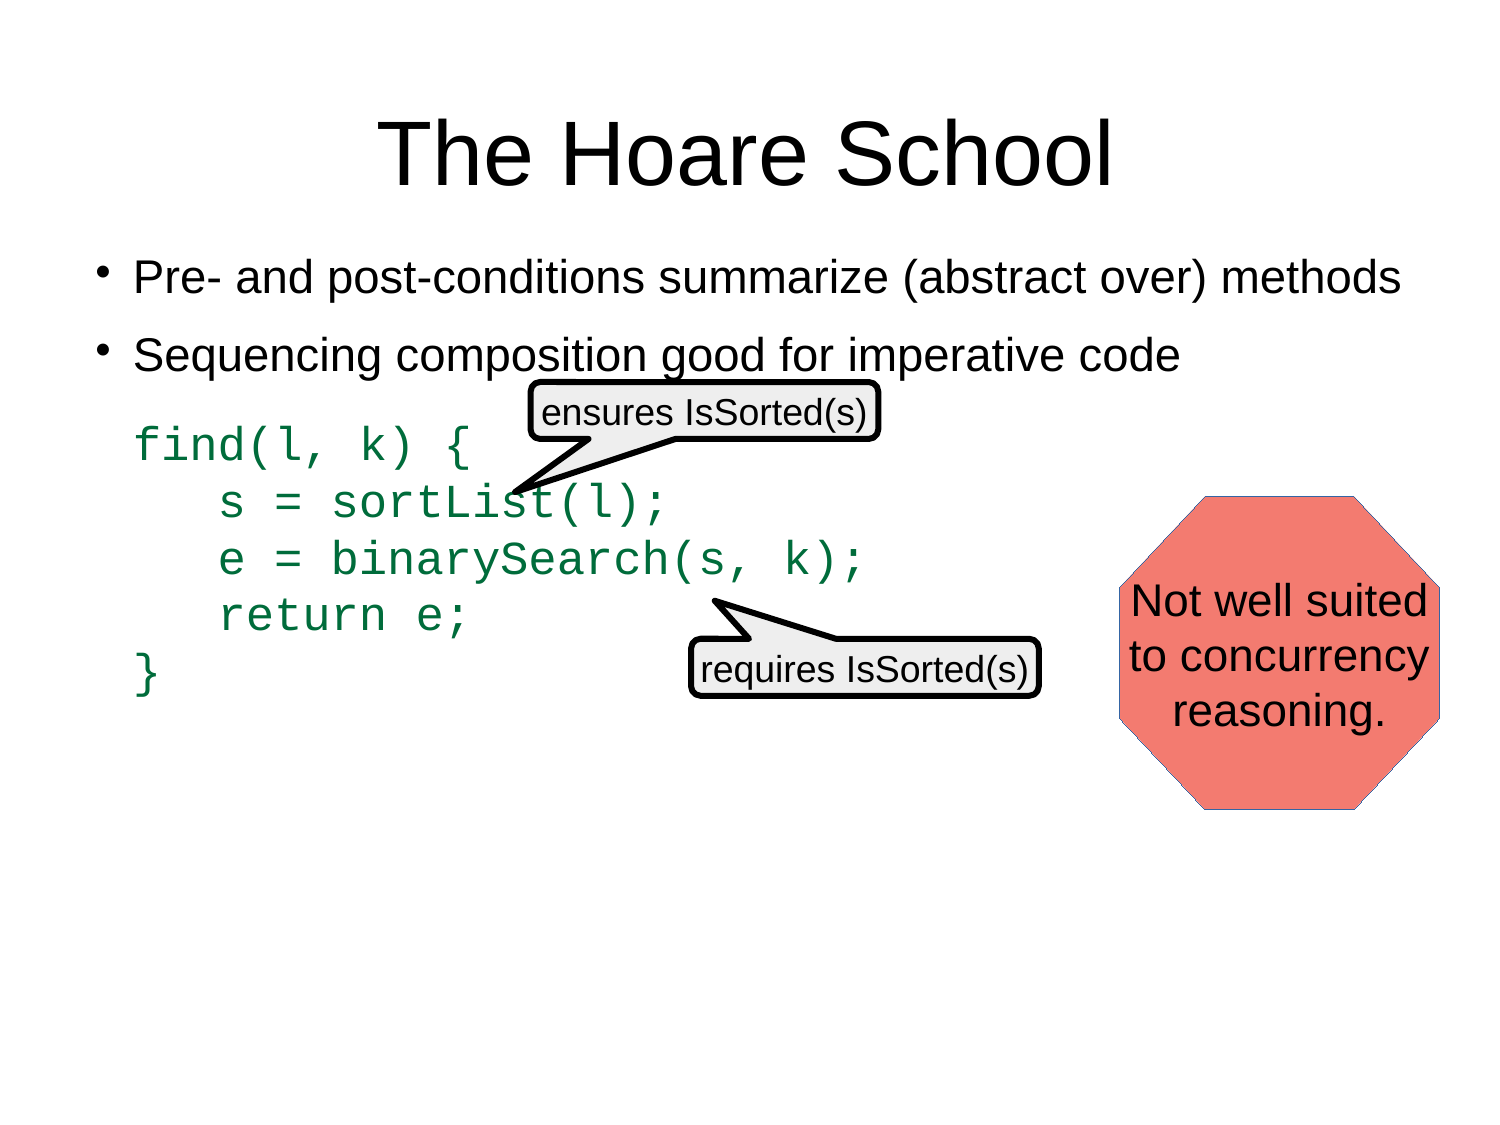

The Hoare School
Pre- and post-conditions summarize (abstract over) methods
Sequencing composition good for imperative code
find(l, k) {
 s = sortList(l);
 e = binarySearch(s, k);
 return e;
}
ensures IsSorted(s)
Not well suited
to concurrency
reasoning.
requires IsSorted(s)